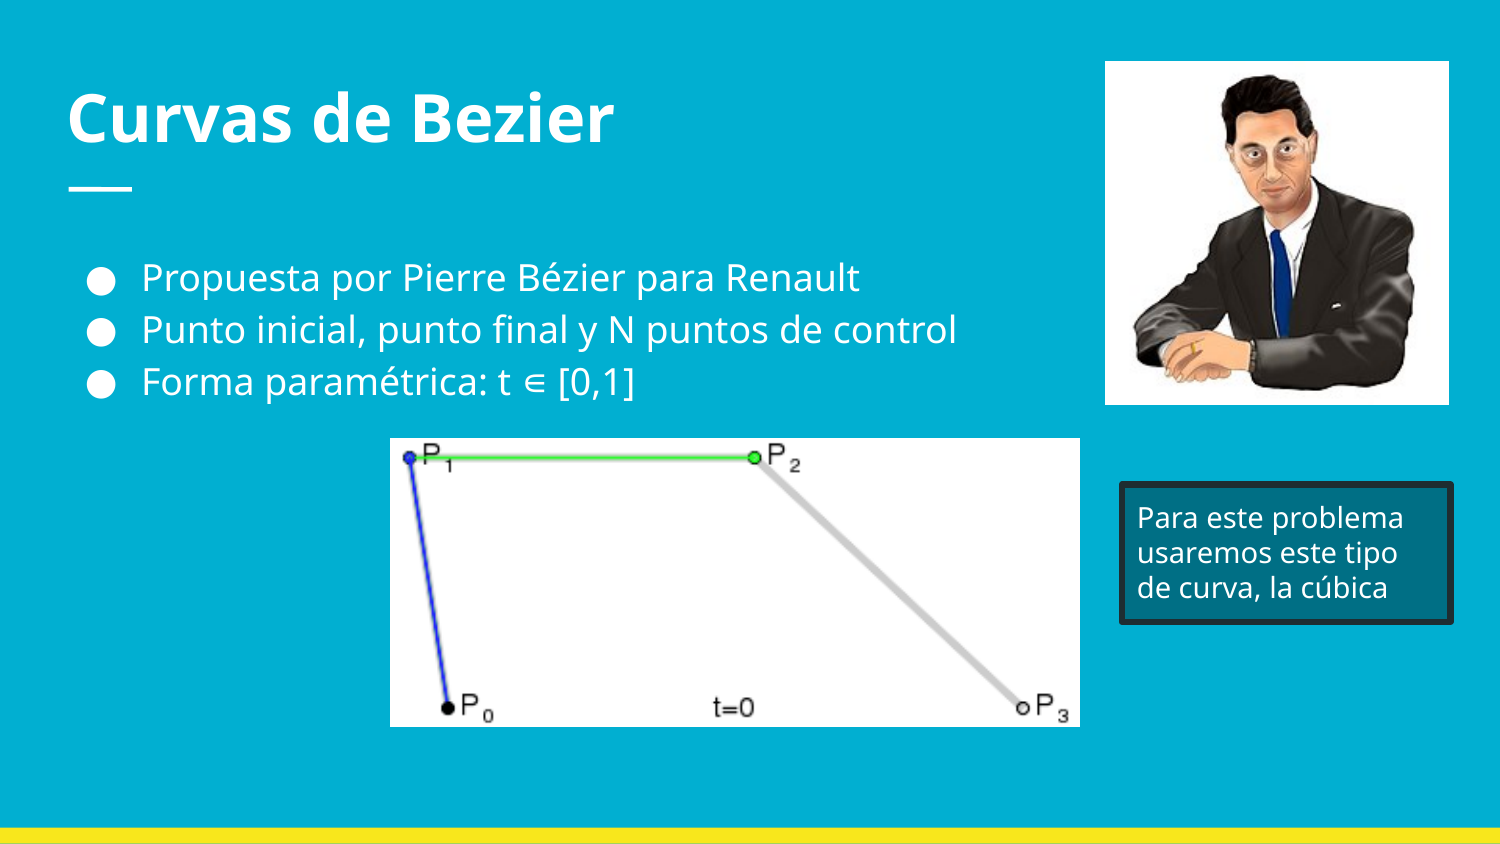

# Curvas de Bezier
Propuesta por Pierre Bézier para Renault
Punto inicial, punto final y N puntos de control
Forma paramétrica: t ∊ [0,1]
Para este problema usaremos este tipo de curva, la cúbica